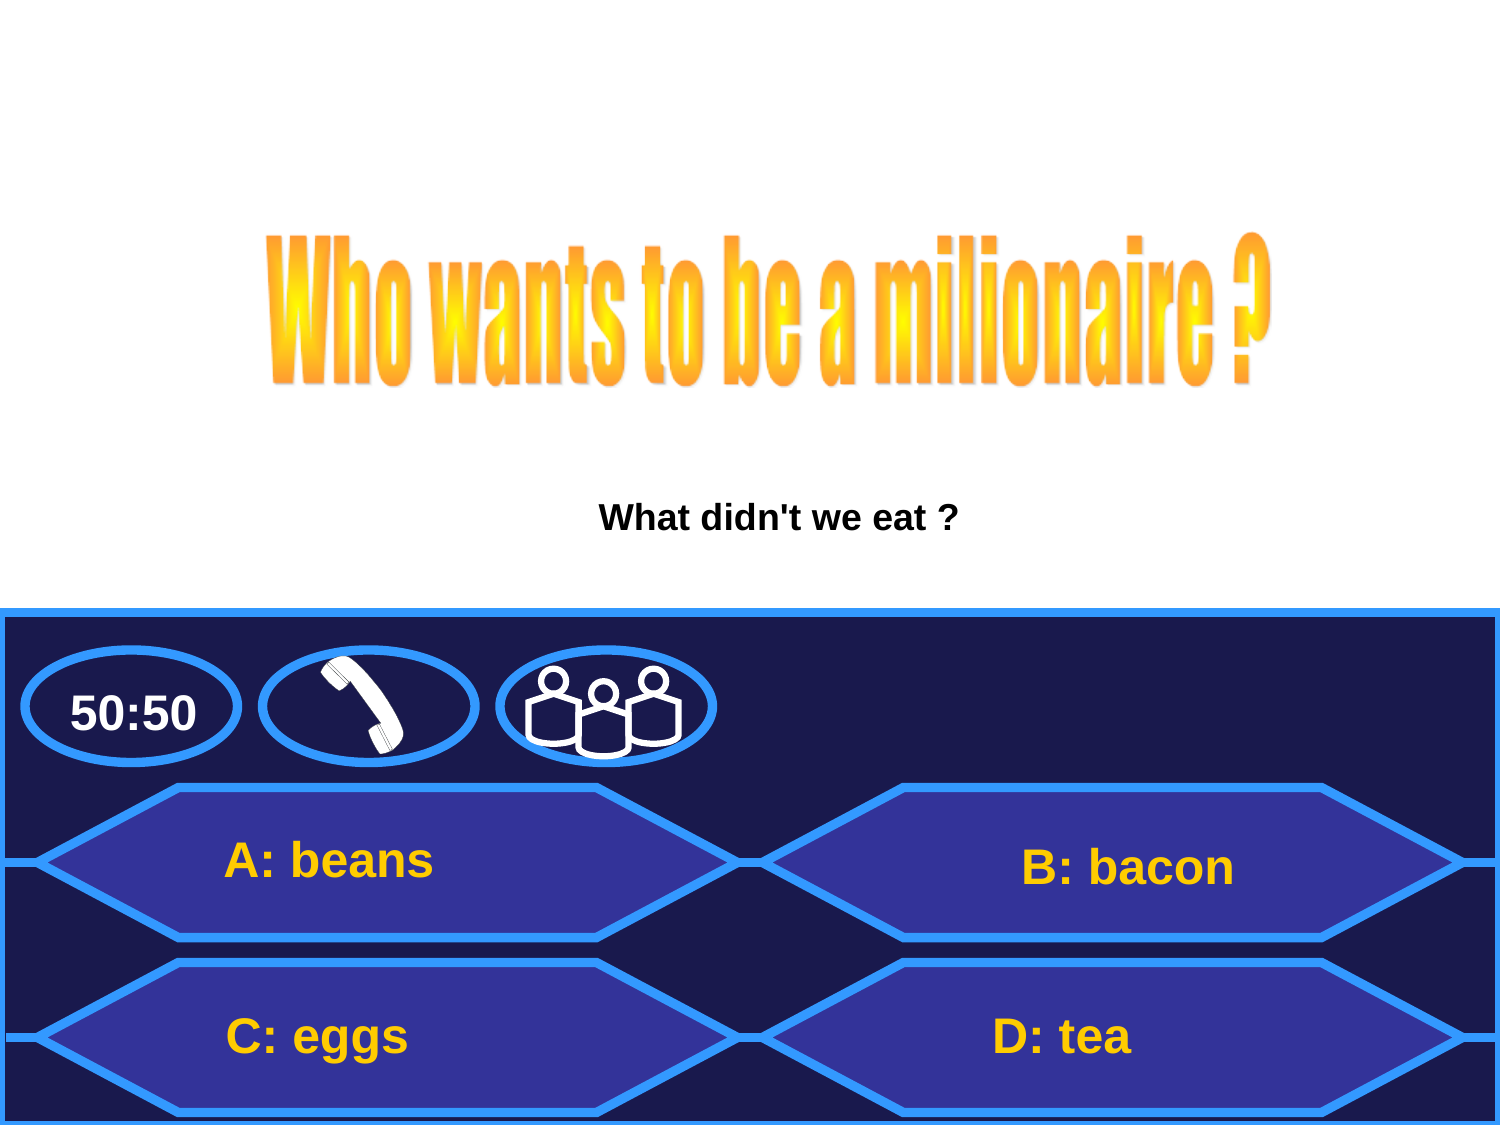

What didn't we eat ?
50:50
A: beans
B: bacon
C: eggs
D: tea